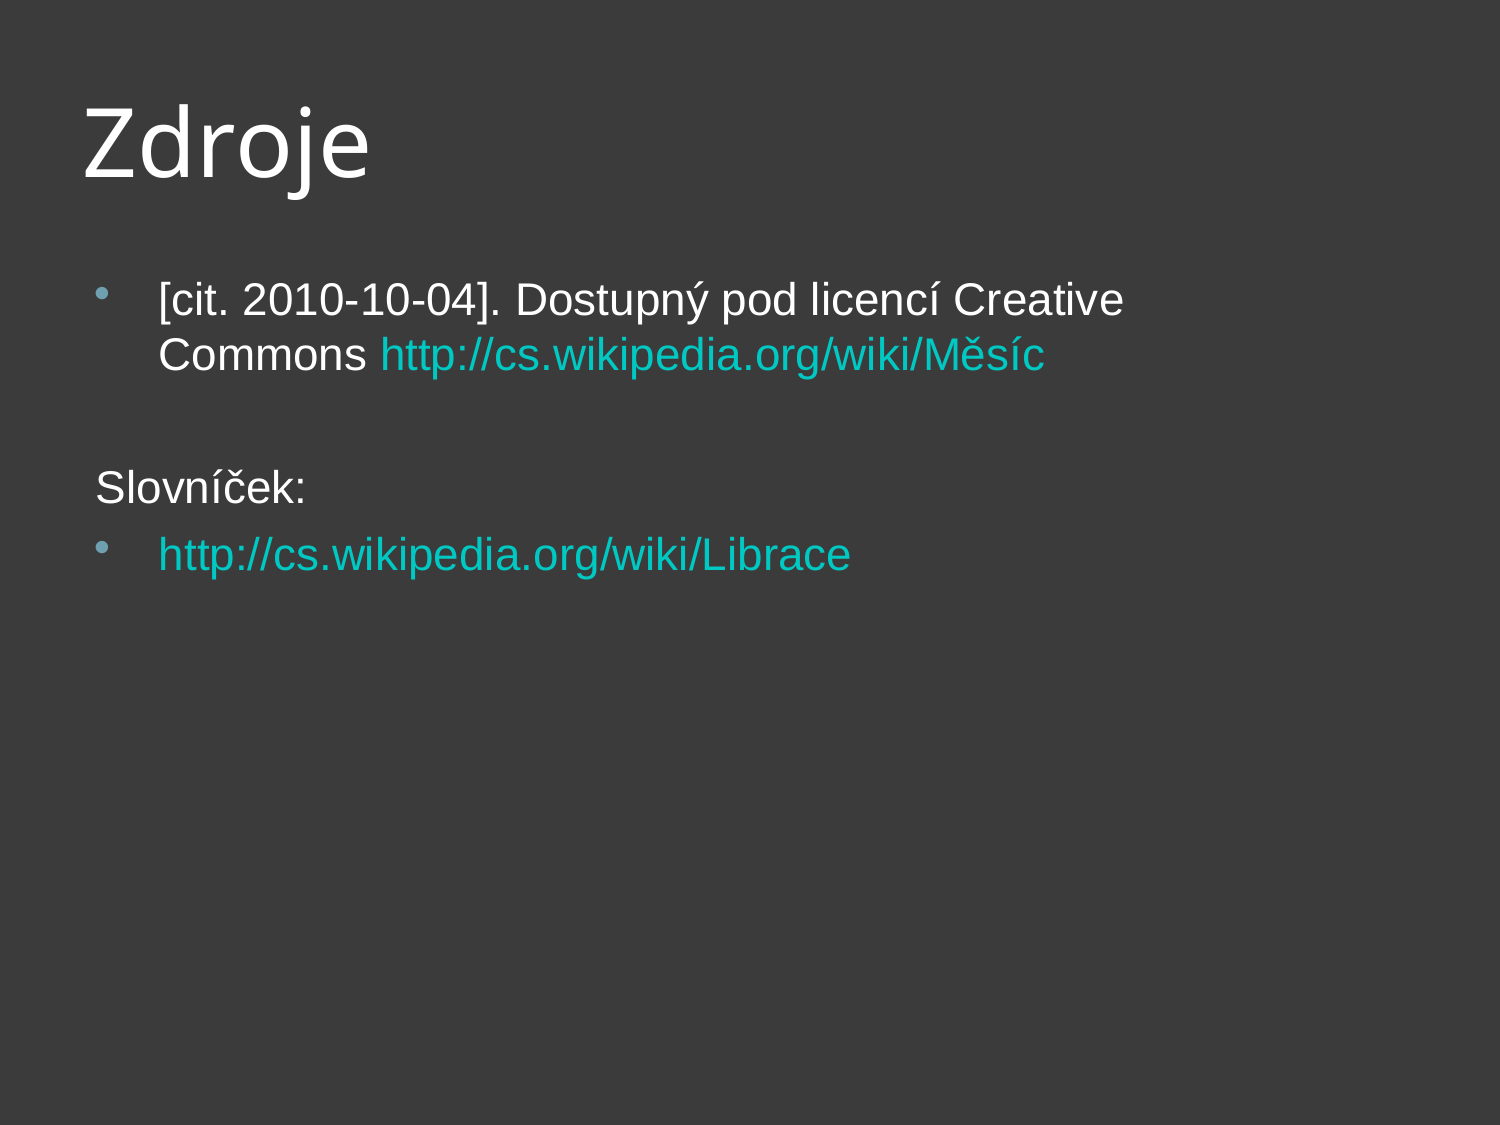

# Zdroje
[cit. 2010-10-04]. Dostupný pod licencí Creative Commons http://cs.wikipedia.org/wiki/Měsíc
Slovníček:
http://cs.wikipedia.org/wiki/Librace